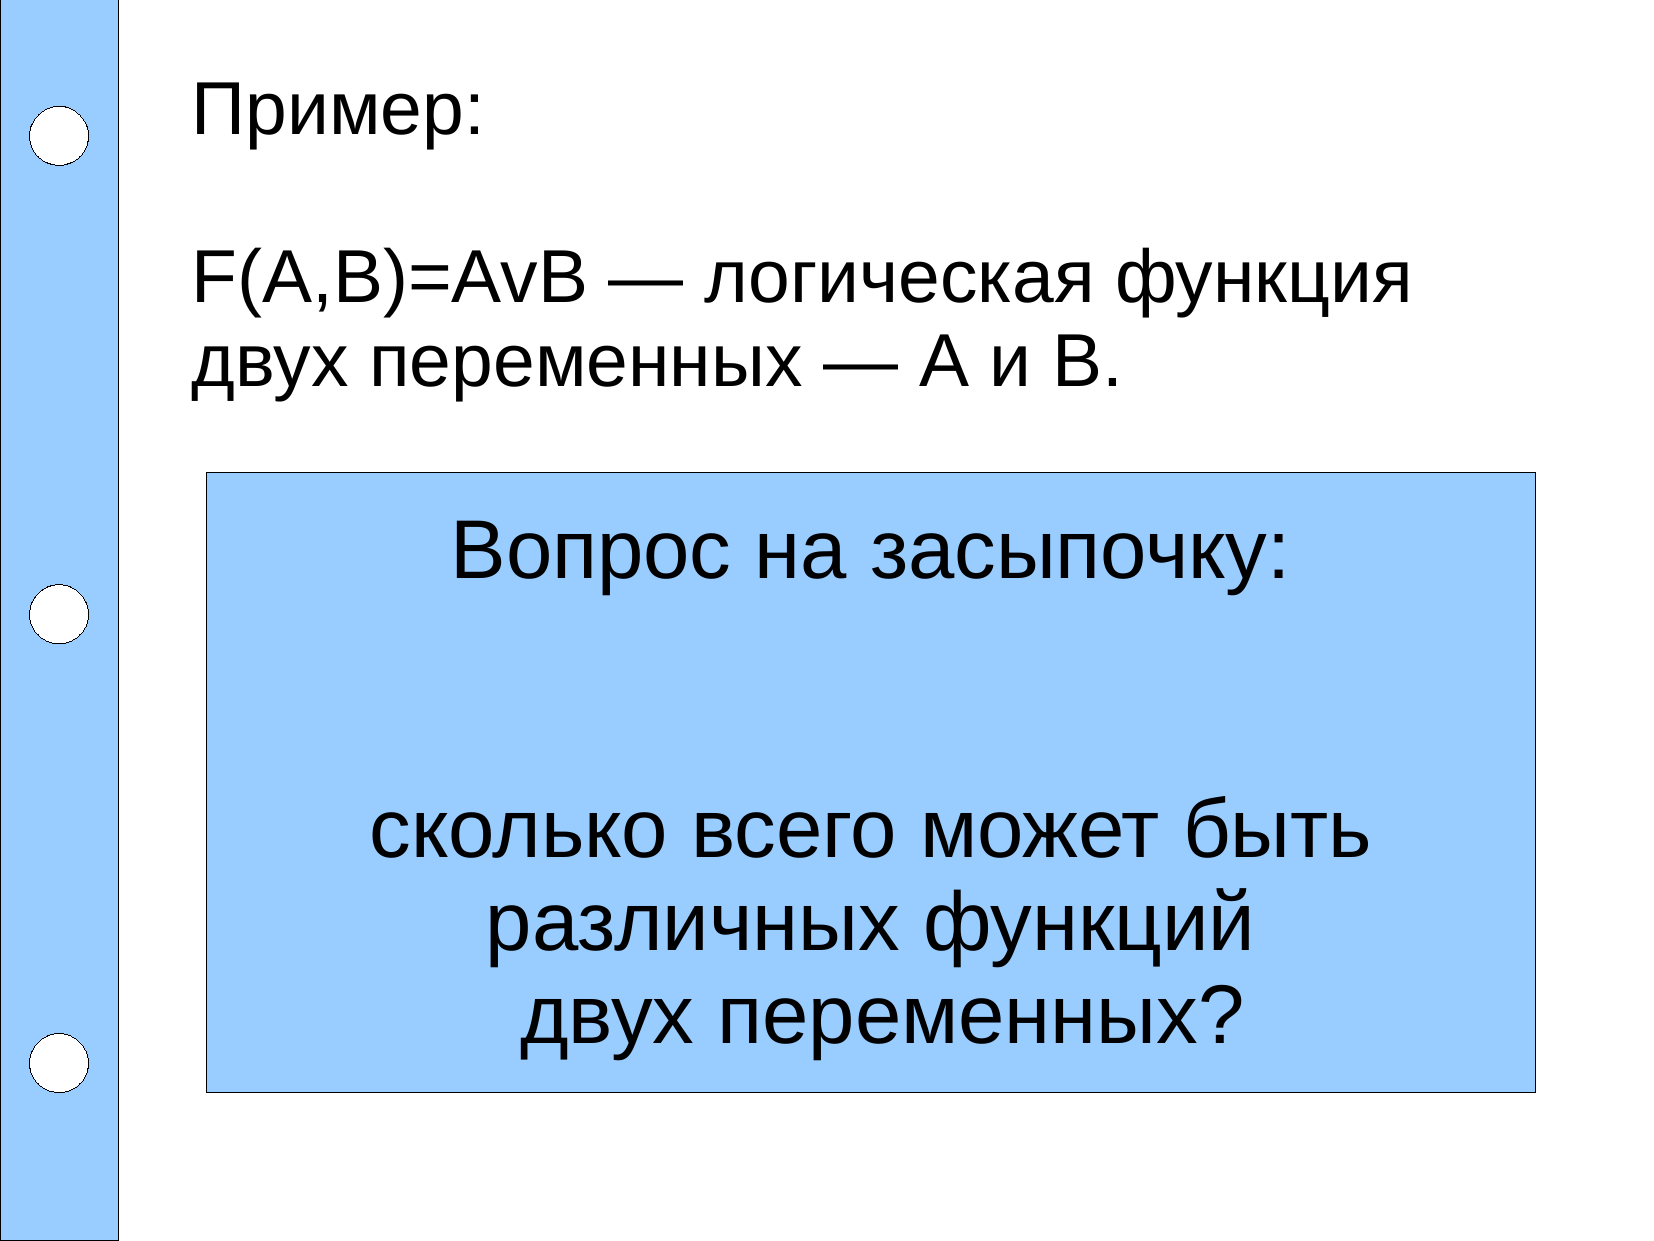

Пример:
F(A,B)=AvB — логическая функция двух переменных — А и В.
Вопрос на засыпочку:
сколько всего может быть
различных функций
 двух переменных?